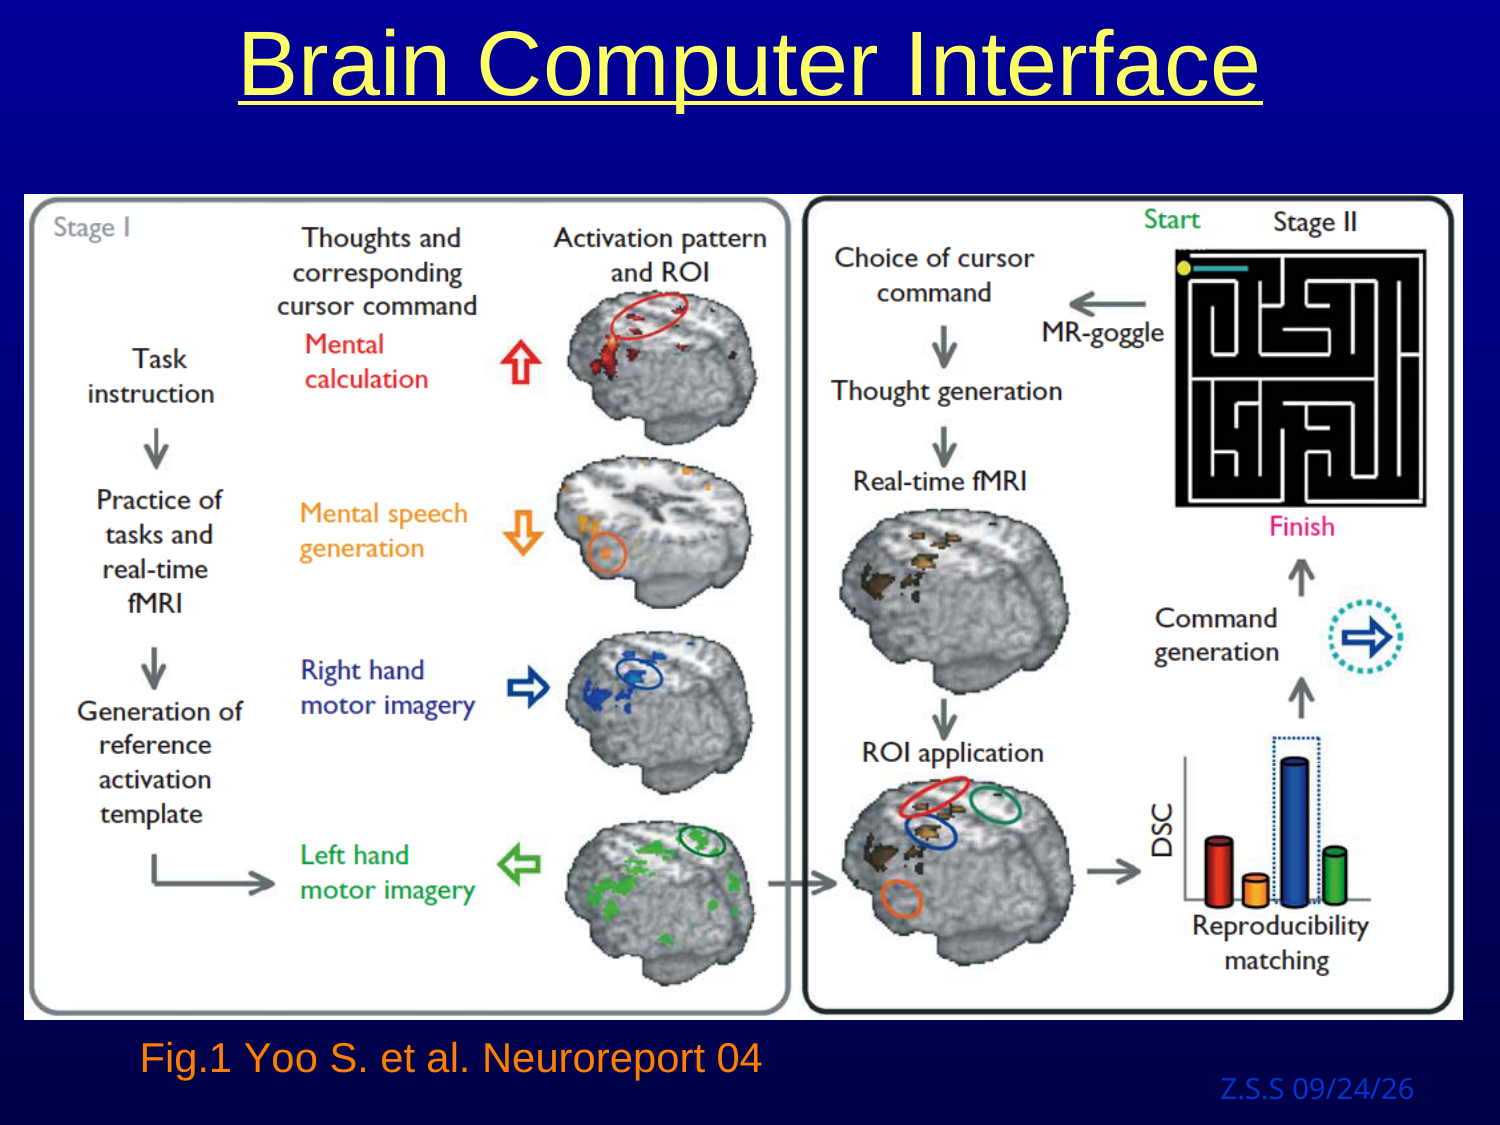

# Brain Computer Interface
Fig.1 Yoo S. et al. Neuroreport 04